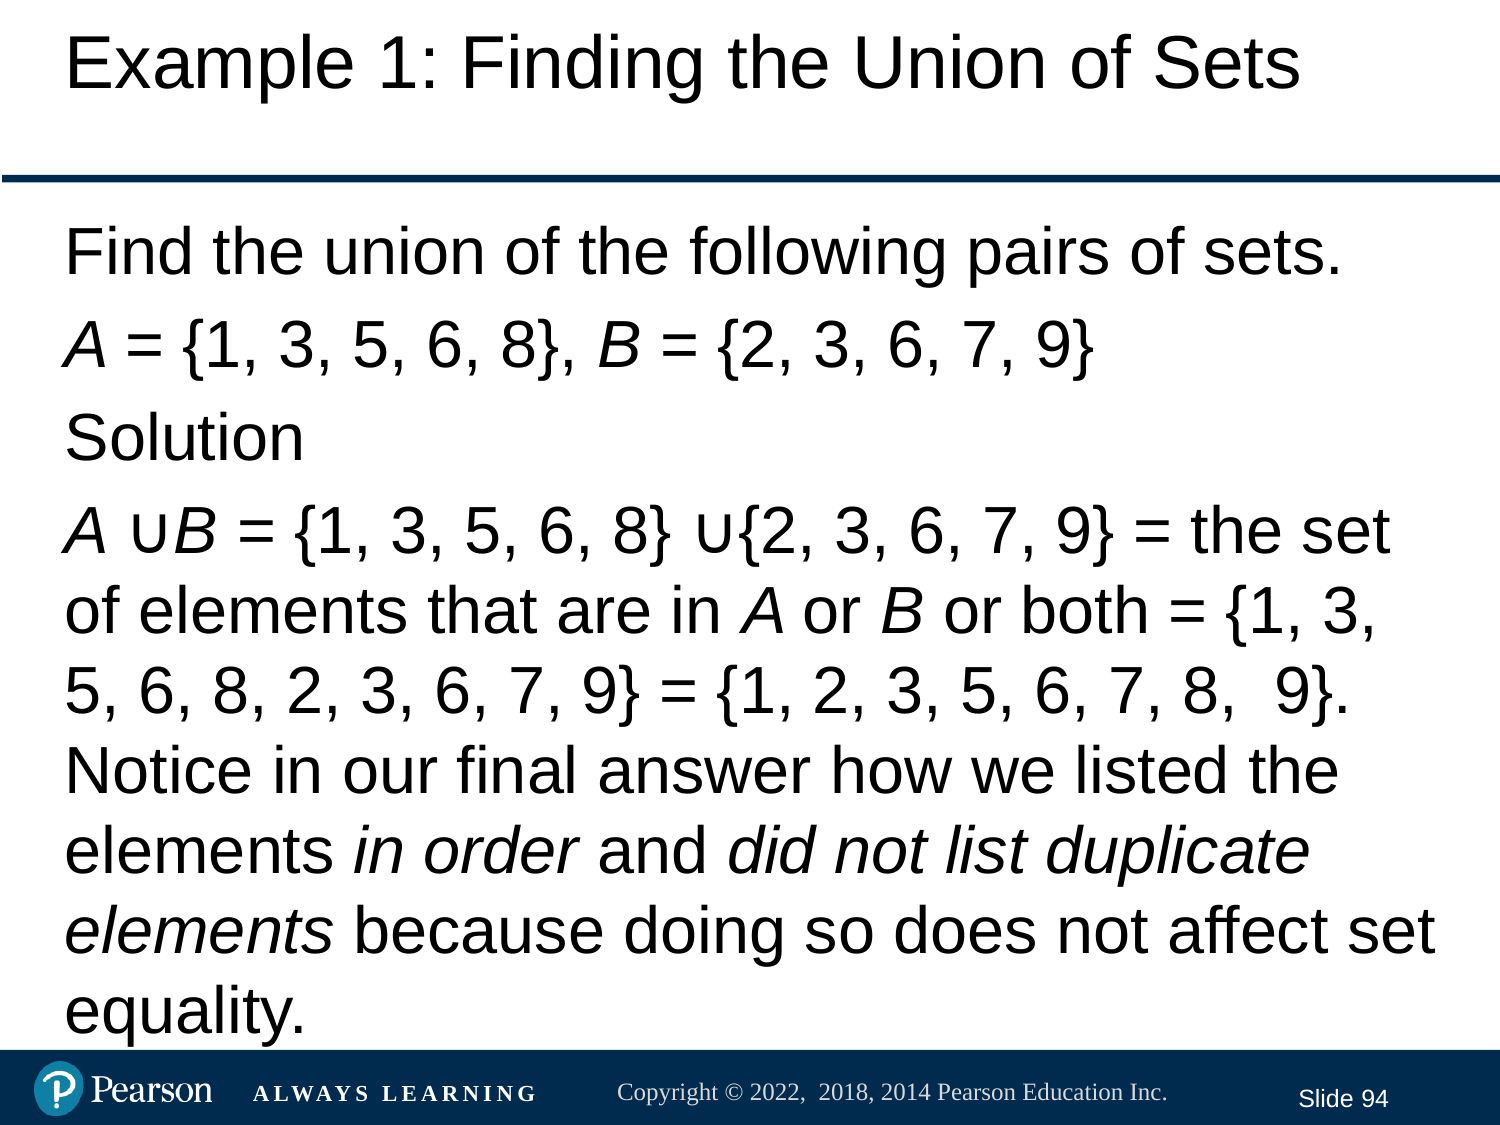

# Example 1: Finding the Union of Sets
Find the union of the following pairs of sets.
A = {1, 3, 5, 6, 8}, B = {2, 3, 6, 7, 9}
Solution
A ∪B = {1, 3, 5, 6, 8} ∪{2, 3, 6, 7, 9} = the set of elements that are in A or B or both = {1, 3, 5, 6, 8, 2, 3, 6, 7, 9} = {1, 2, 3, 5, 6, 7, 8, 9}. Notice in our final answer how we listed the elements in order and did not list duplicate elements because doing so does not affect set equality.